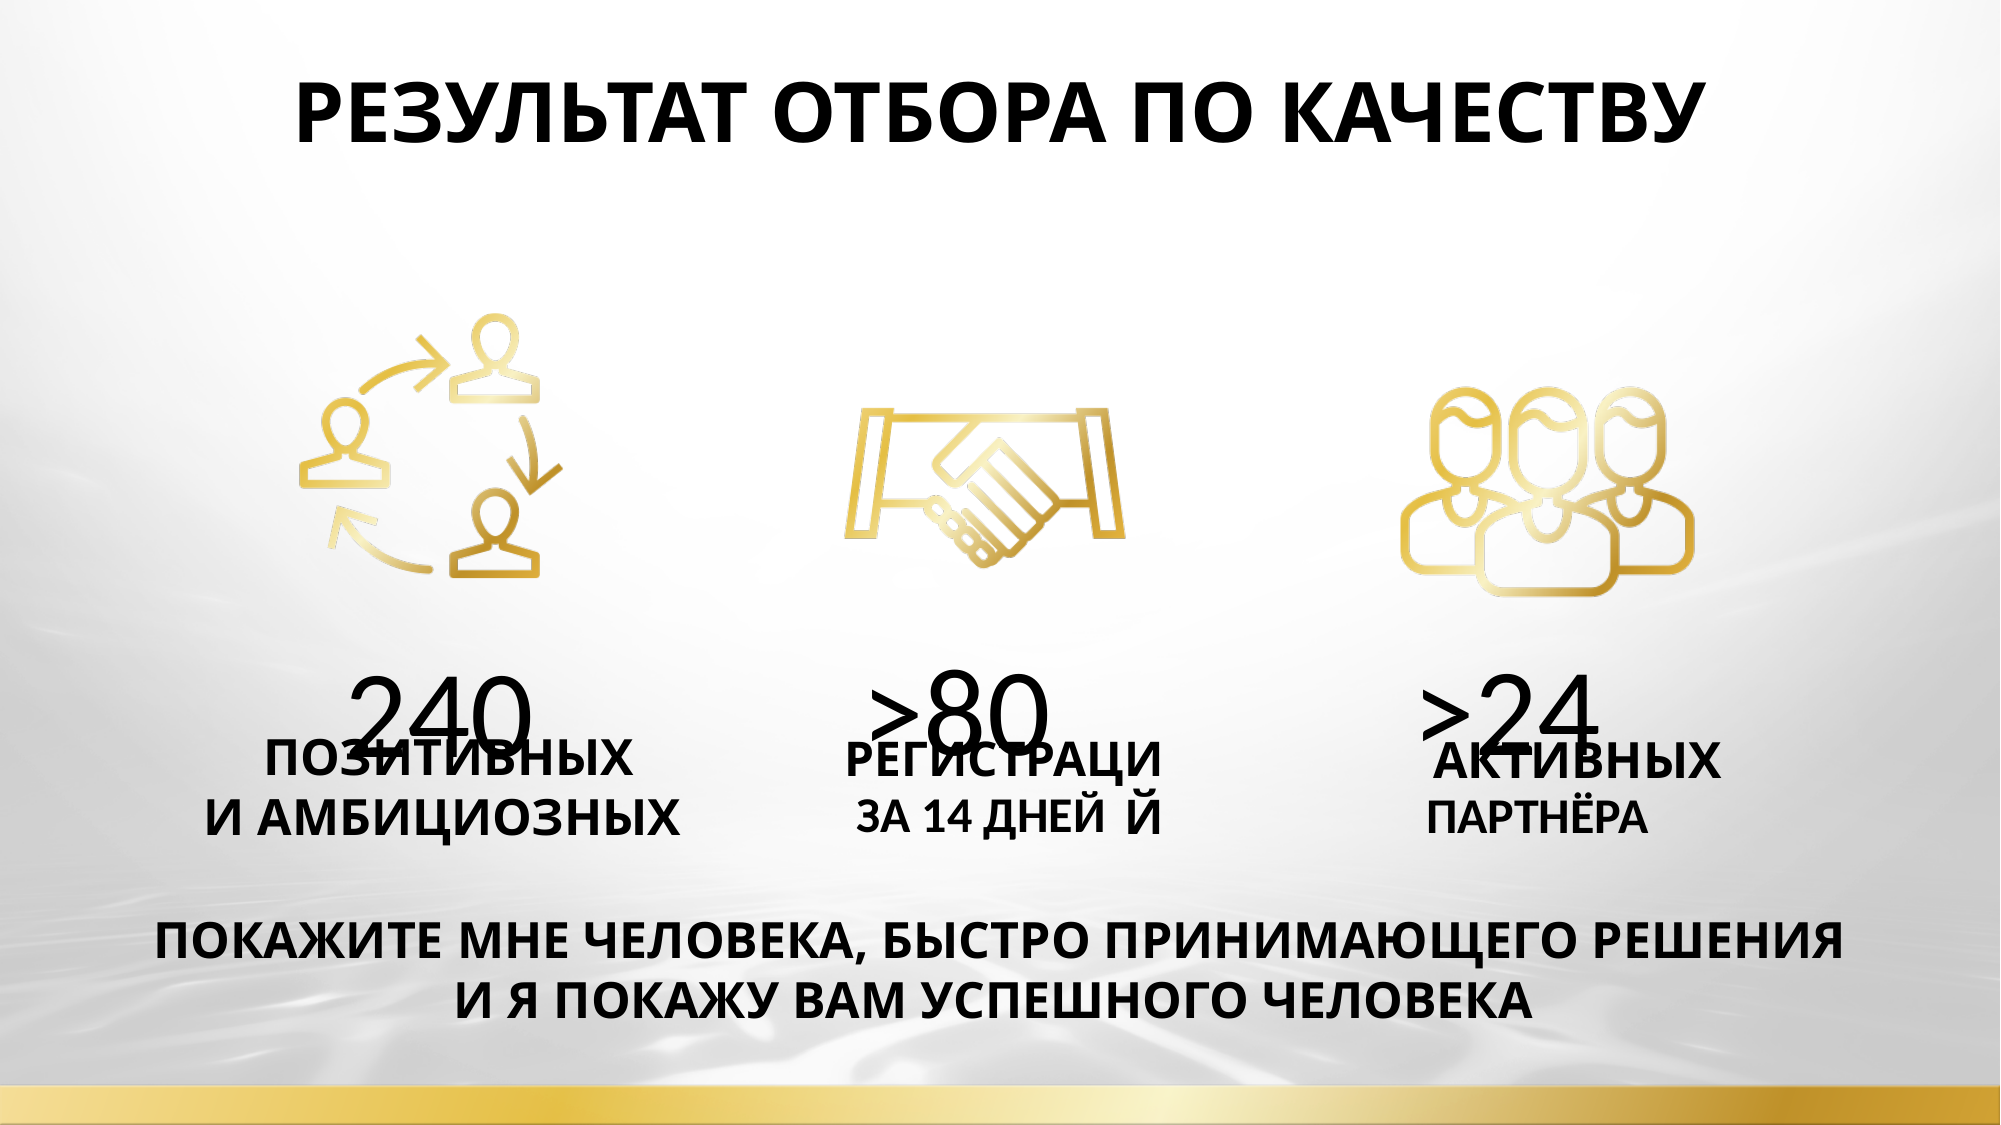

РЕЗУЛЬТАТ ОТБОРА ПО КАЧЕСТВУ
>80
>24
 240
ПОЗИТИВНЫХ
И АМБИЦИОЗНЫХ
РЕГИСТРАЦИЙ
АКТИВНЫХ
 ЗА 14 ДНЕЙ
 ПАРТНЁРА
ПОКАЖИТЕ МНЕ ЧЕЛОВЕКА, БЫСТРО ПРИНИМАЮЩЕГО РЕШЕНИЯ
И Я ПОКАЖУ ВАМ УСПЕШНОГО ЧЕЛОВЕКА